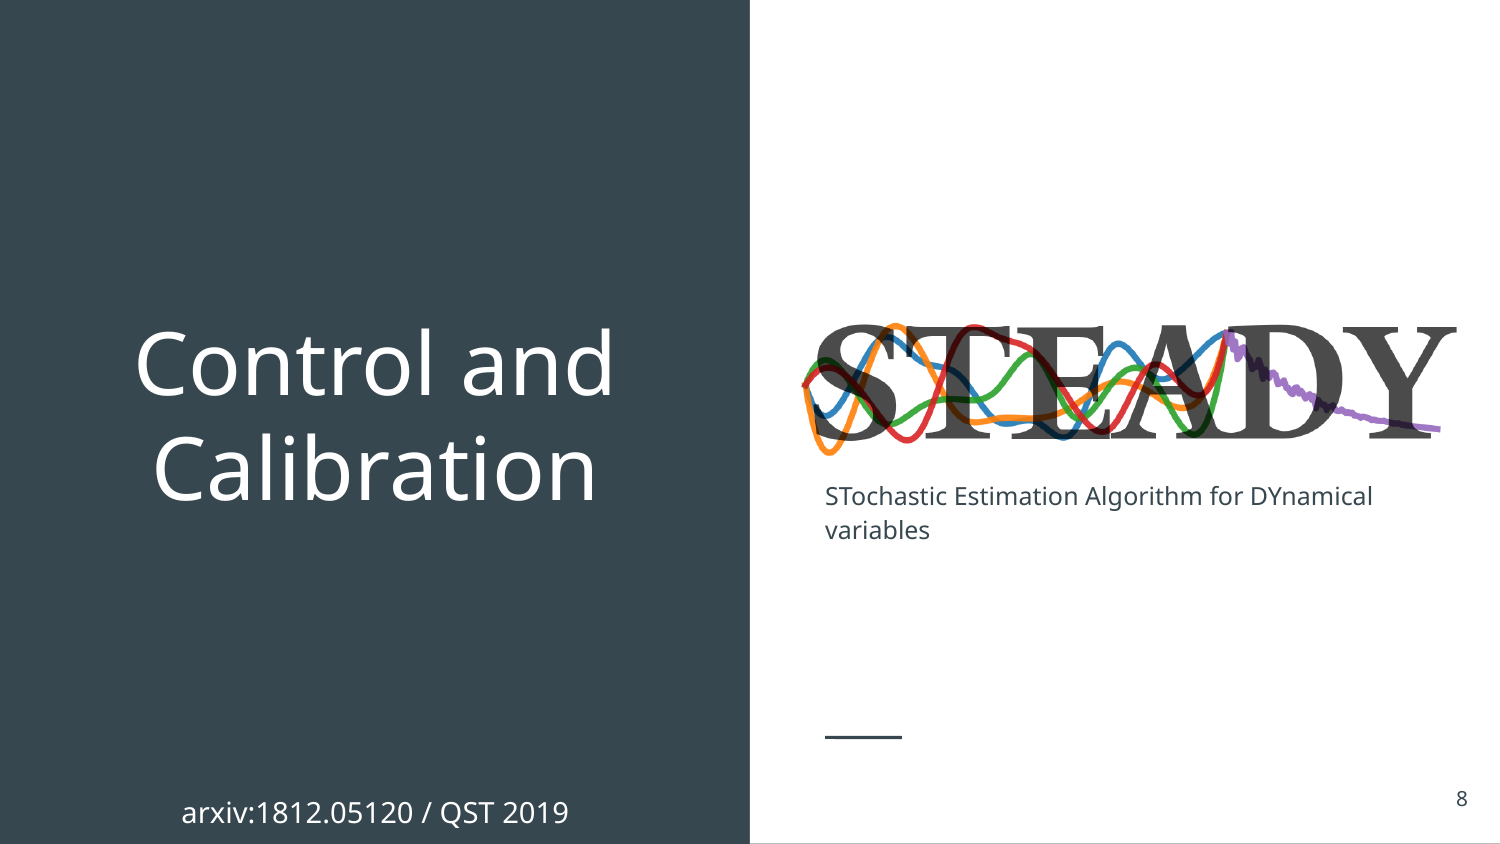

# Control and Calibration
STochastic Estimation Algorithm for DYnamical variables
arxiv:1812.05120 / QST 2019